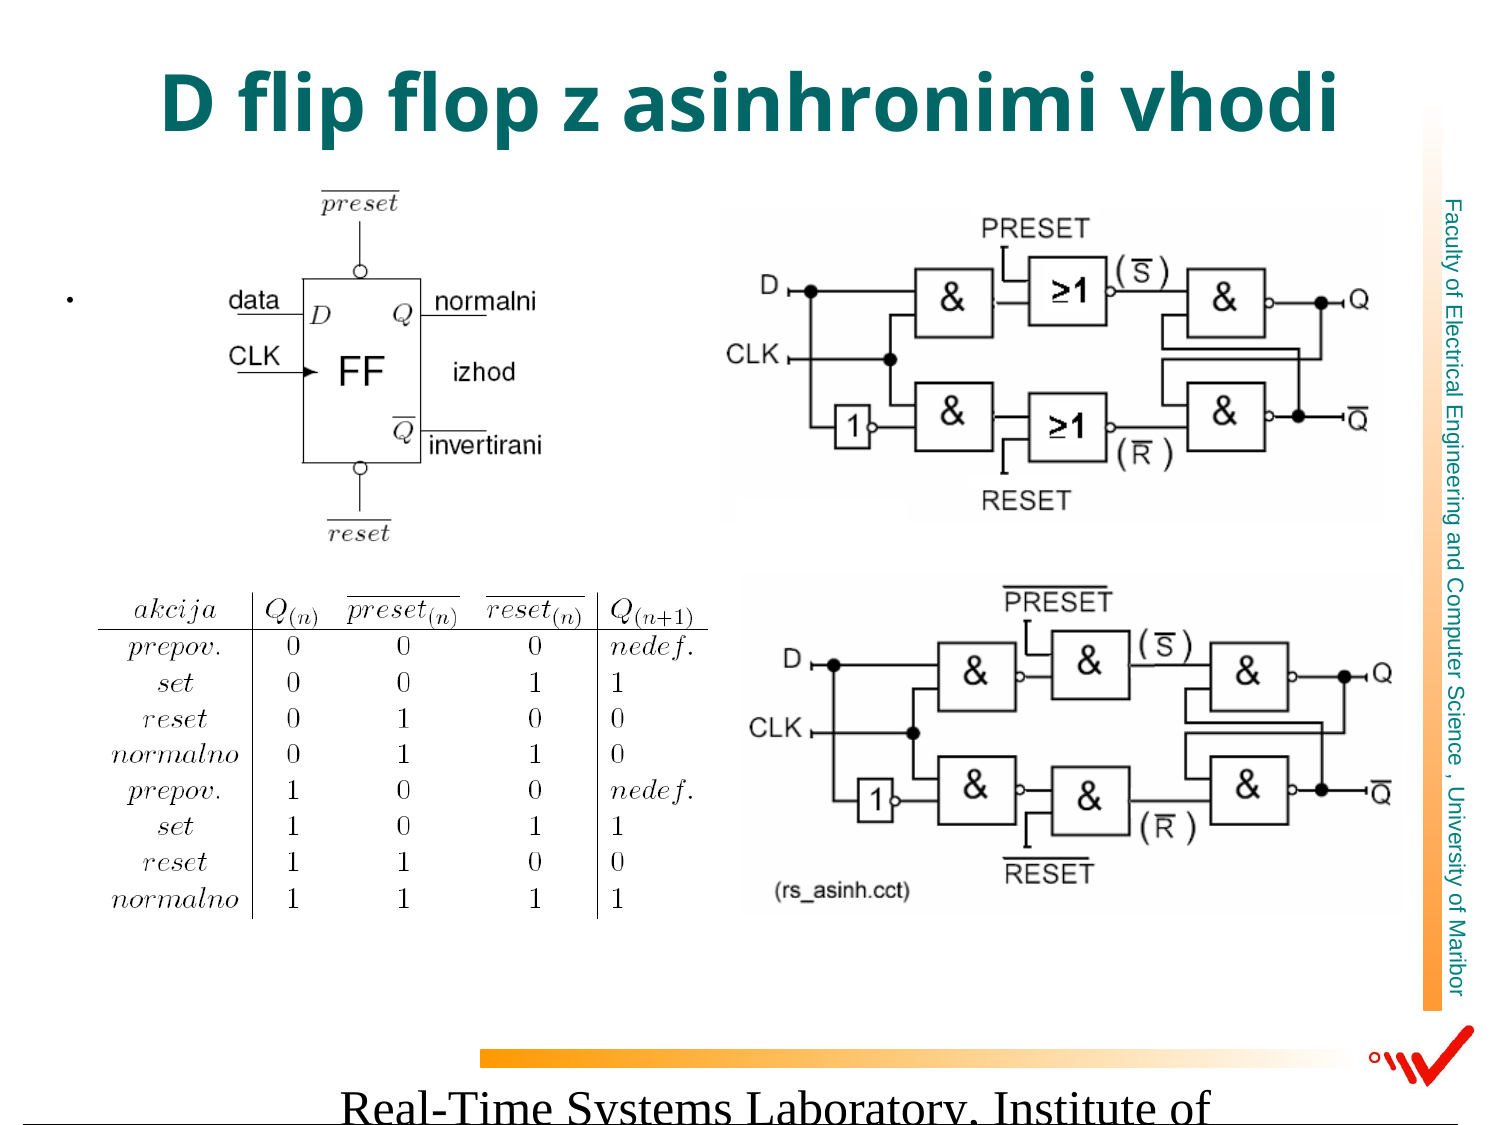

# D flip flop z asinhronimi vhodi
.